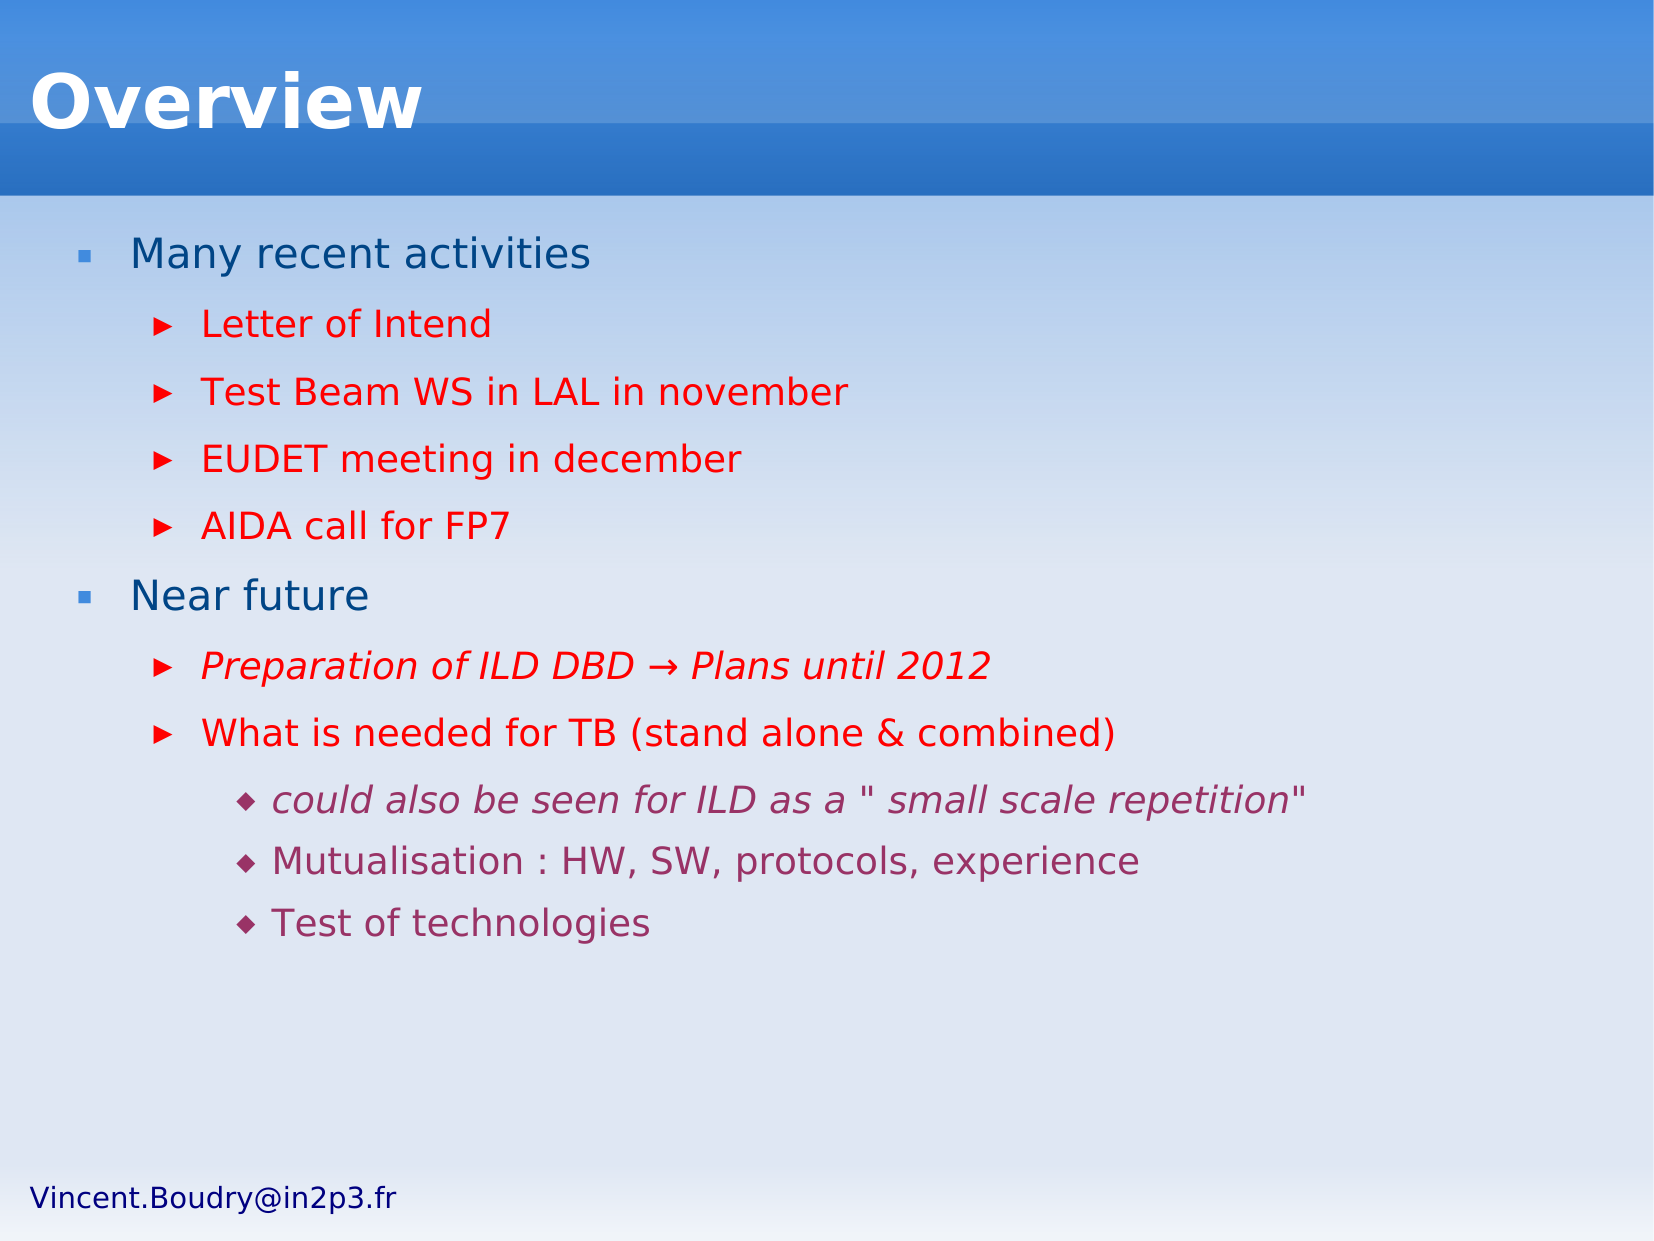

# Overview
Many recent activities
Letter of Intend
Test Beam WS in LAL in november
EUDET meeting in december
AIDA call for FP7
Near future
Preparation of ILD DBD → Plans until 2012
What is needed for TB (stand alone & combined)
could also be seen for ILD as a " small scale repetition"
Mutualisation : HW, SW, protocols, experience
Test of technologies